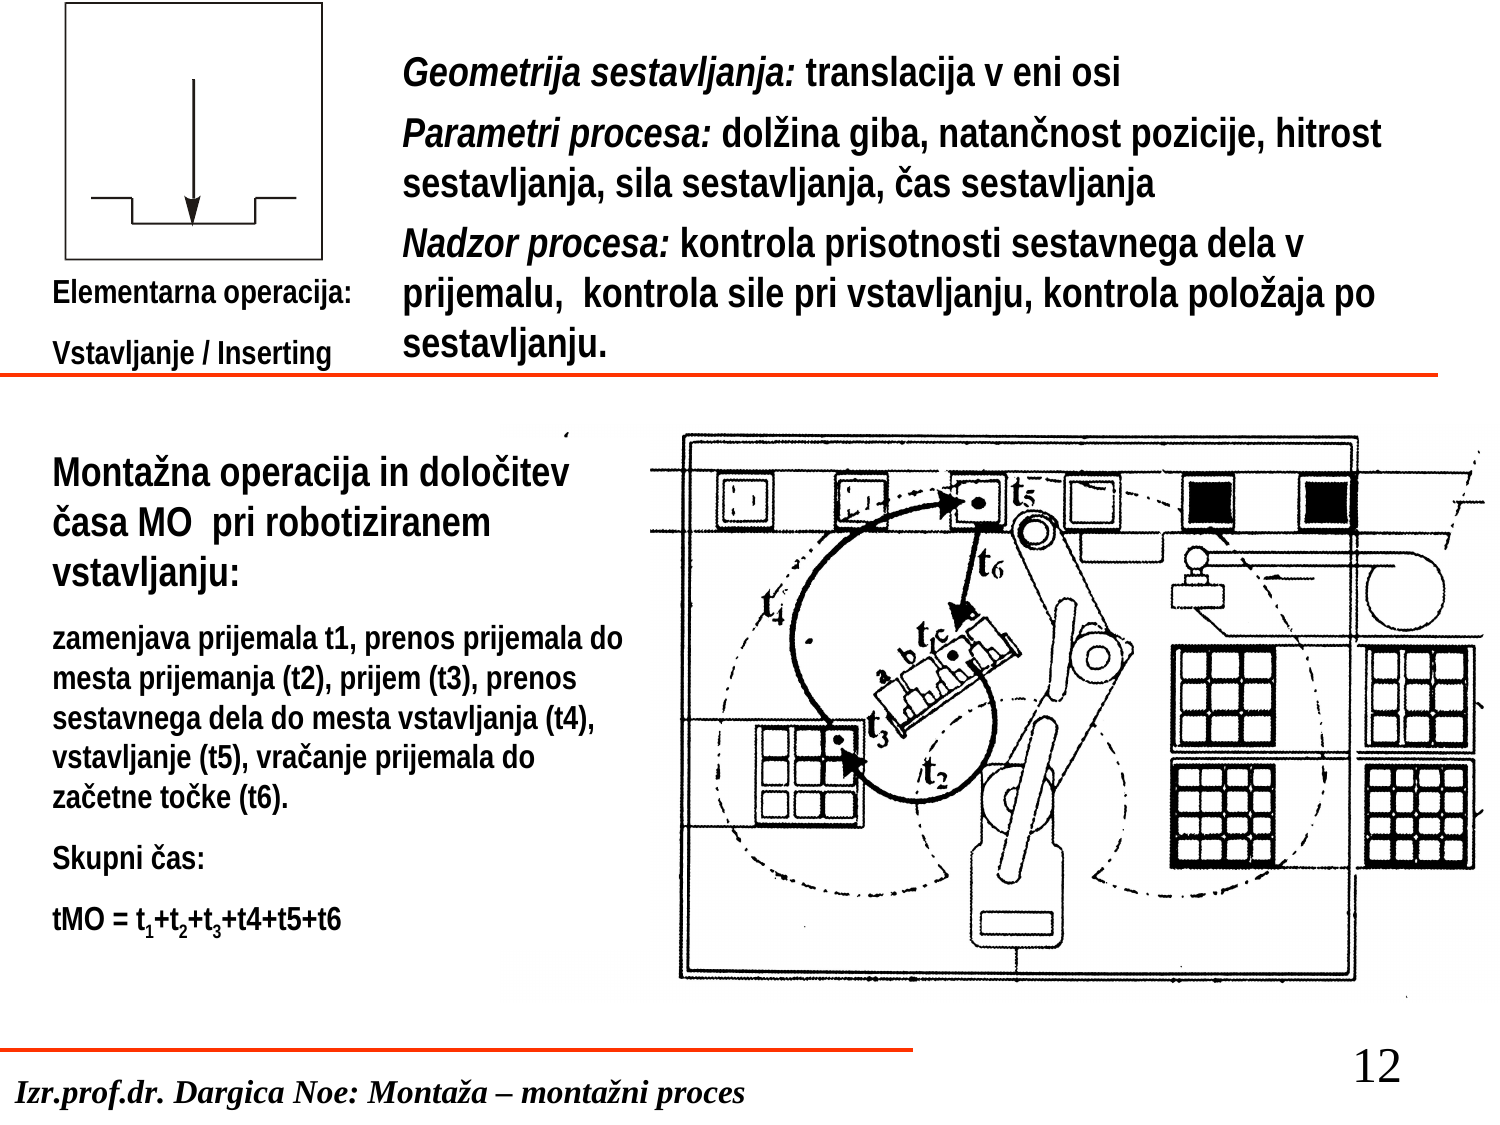

Geometrija sestavljanja: translacija v eni osi
Parametri procesa: dolžina giba, natančnost pozicije, hitrost sestavljanja, sila sestavljanja, čas sestavljanja
Nadzor procesa: kontrola prisotnosti sestavnega dela v prijemalu, kontrola sile pri vstavljanju, kontrola položaja po sestavljanju.
Elementarna operacija:
Vstavljanje / Inserting
Montažna operacija in določitev časa MO pri robotiziranem vstavljanju:
zamenjava prijemala t1, prenos prijemala do mesta prijemanja (t2), prijem (t3), prenos sestavnega dela do mesta vstavljanja (t4), vstavljanje (t5), vračanje prijemala do začetne točke (t6).
Skupni čas:
tMO = t1+t2+t3+t4+t5+t6
12